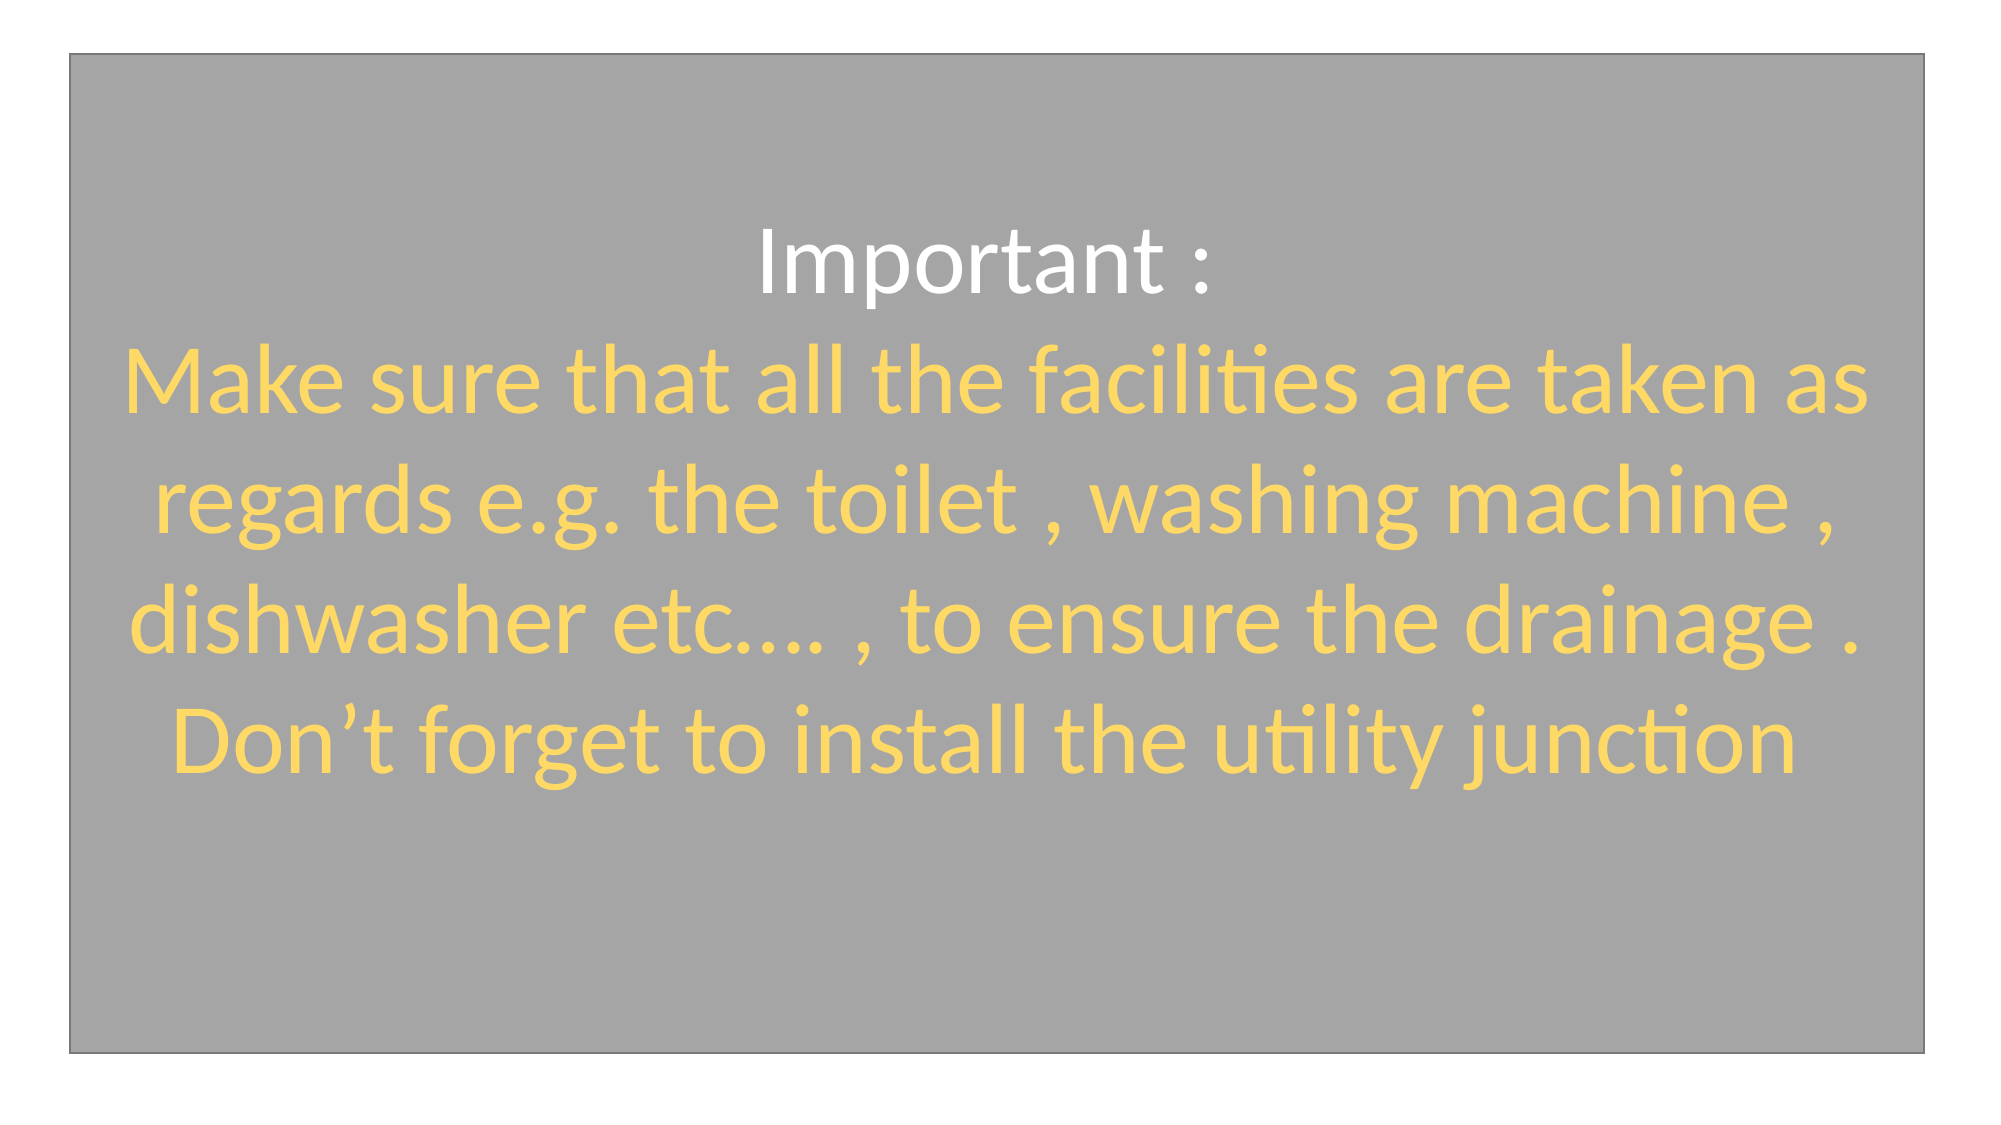

Important :
Make sure that all the facilities are taken as regards e.g. the toilet , washing machine , dishwasher etc…. , to ensure the drainage .
Don’t forget to install the utility junction